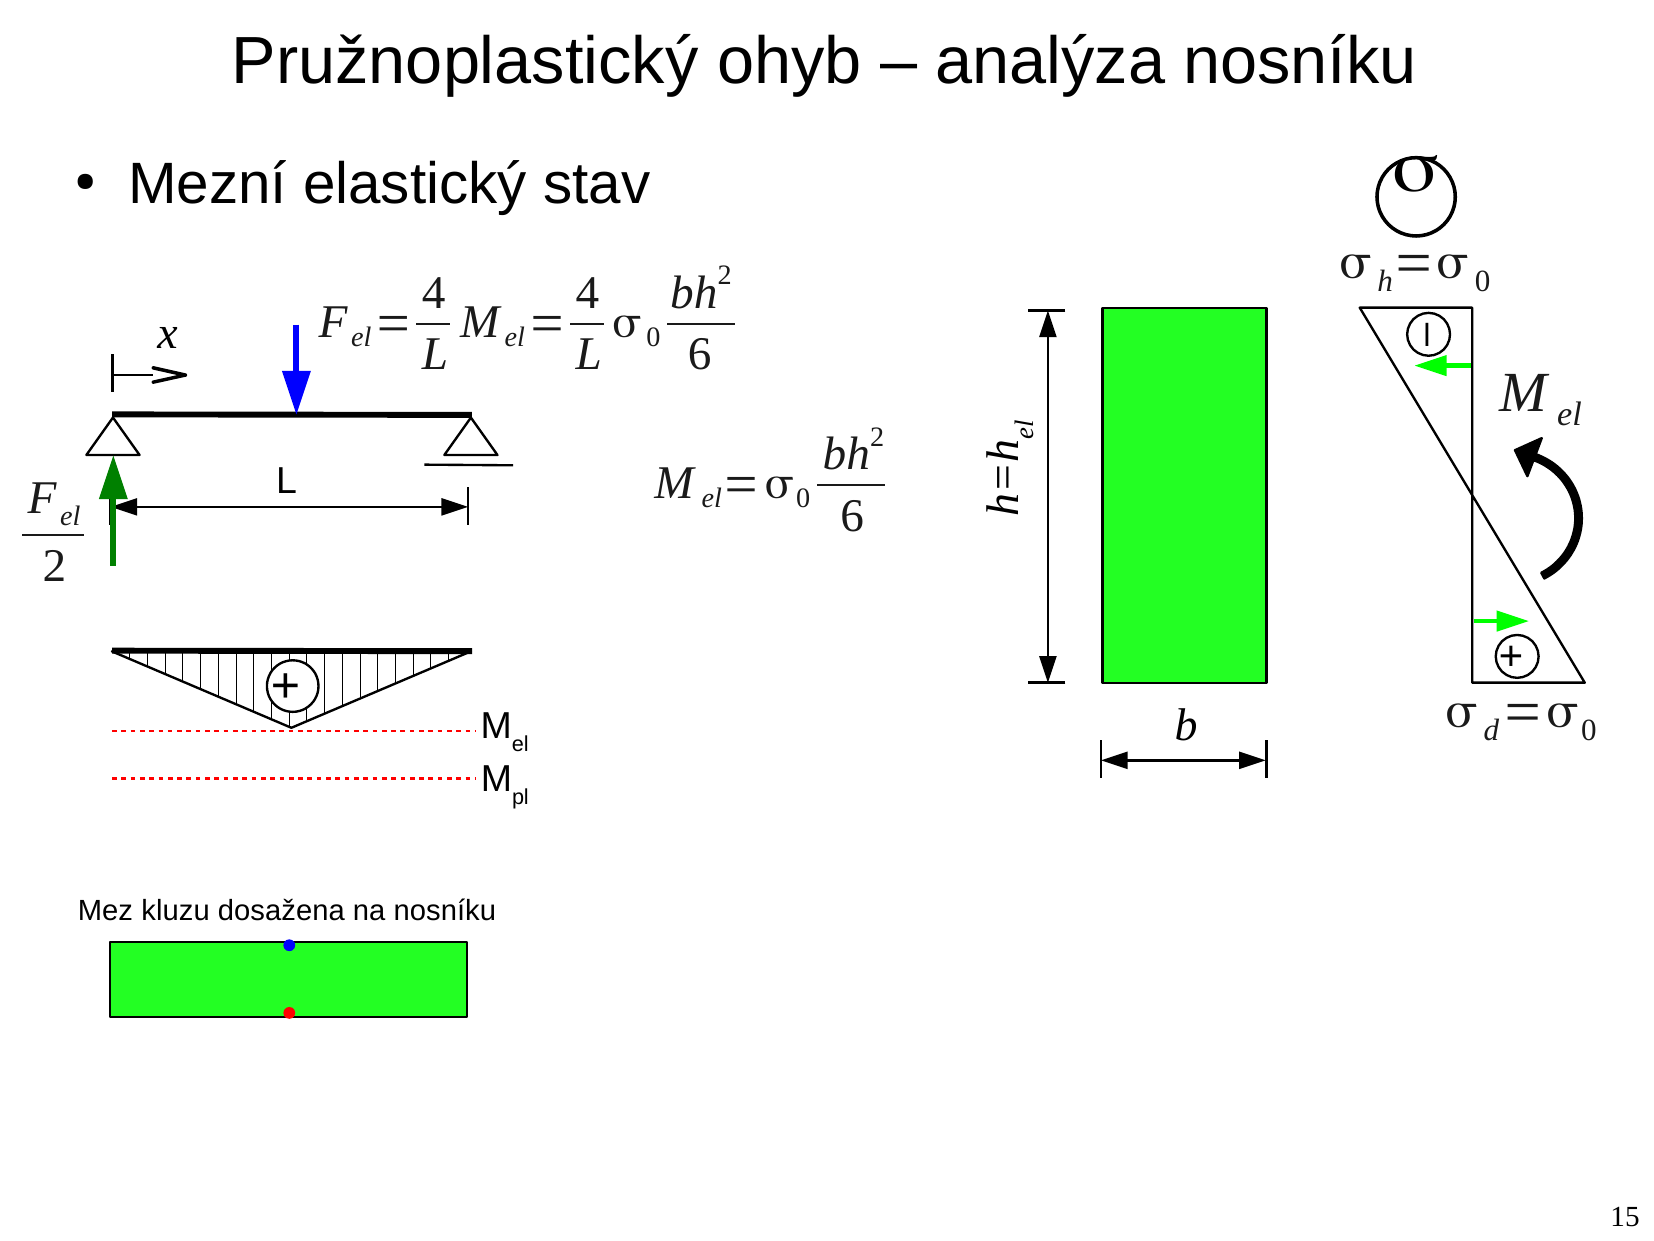

# Pružnoplastický ohyb – analýza nosníku
s
Mezní elastický stav
x
–
h=hel
L
+
+
b
Mel
Mpl
Mez kluzu dosažena na nosníku
15